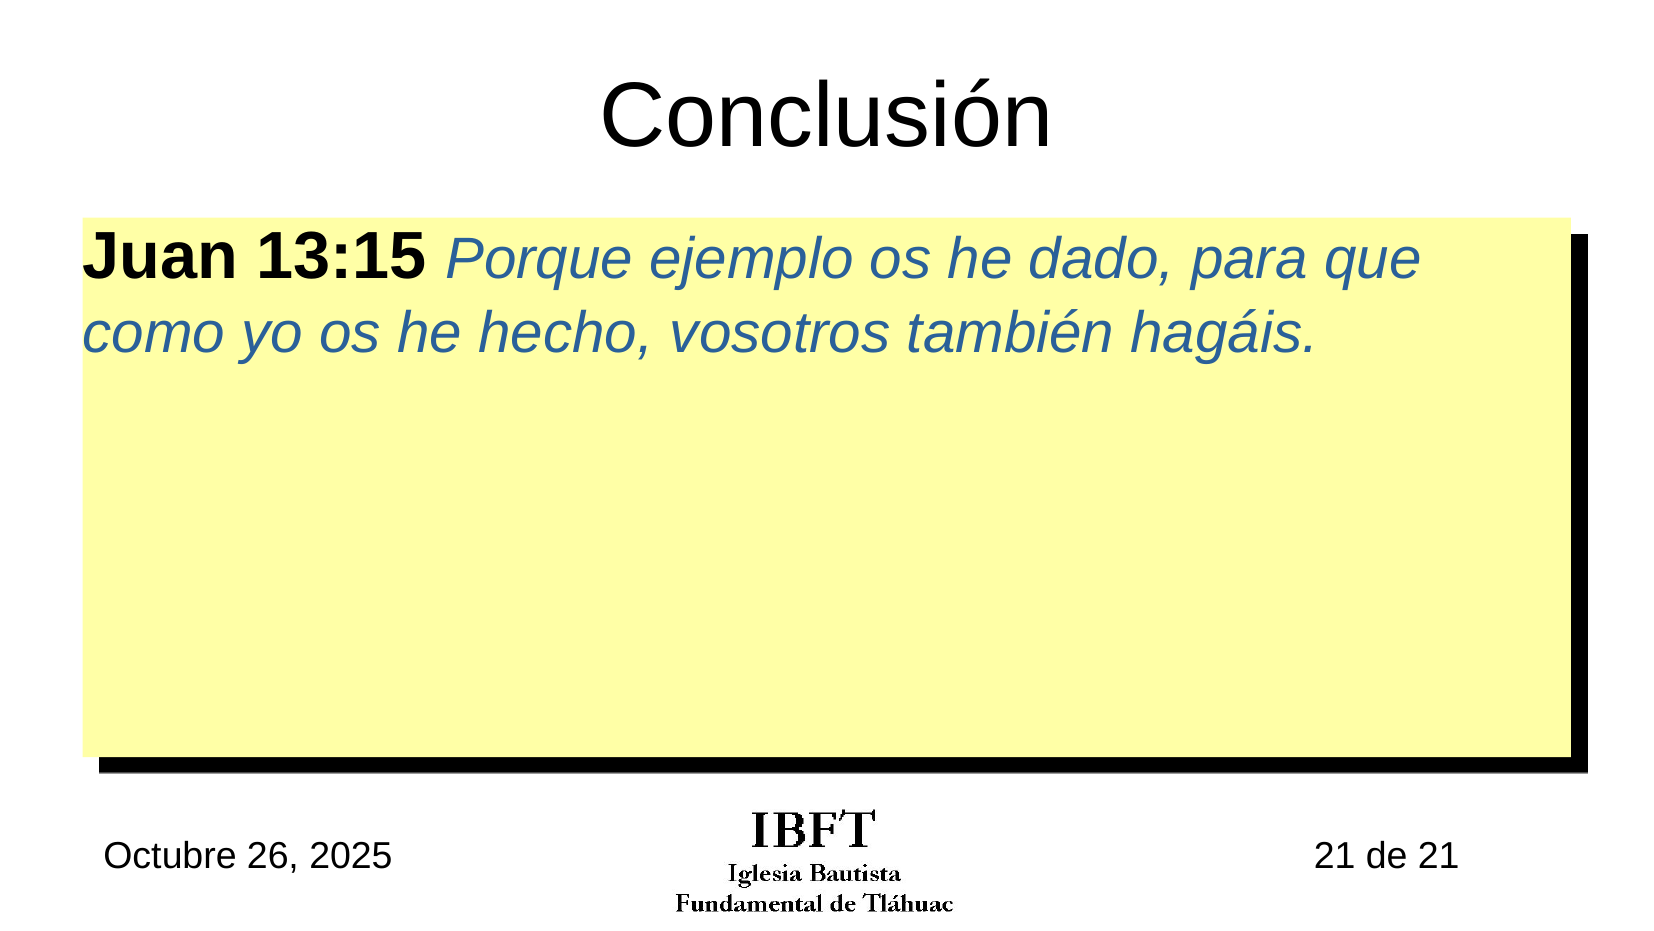

# Conclusión
Juan 13:15 Porque ejemplo os he dado, para que como yo os he hecho, vosotros también hagáis.
1 Pedro 2:21 Pues para esto fuisteis llamados; porque también Cristo padeció por nosotros, dejándonos ejemplo, para que sigáis sus pisadas;
Octubre 26, 2025
 de 21